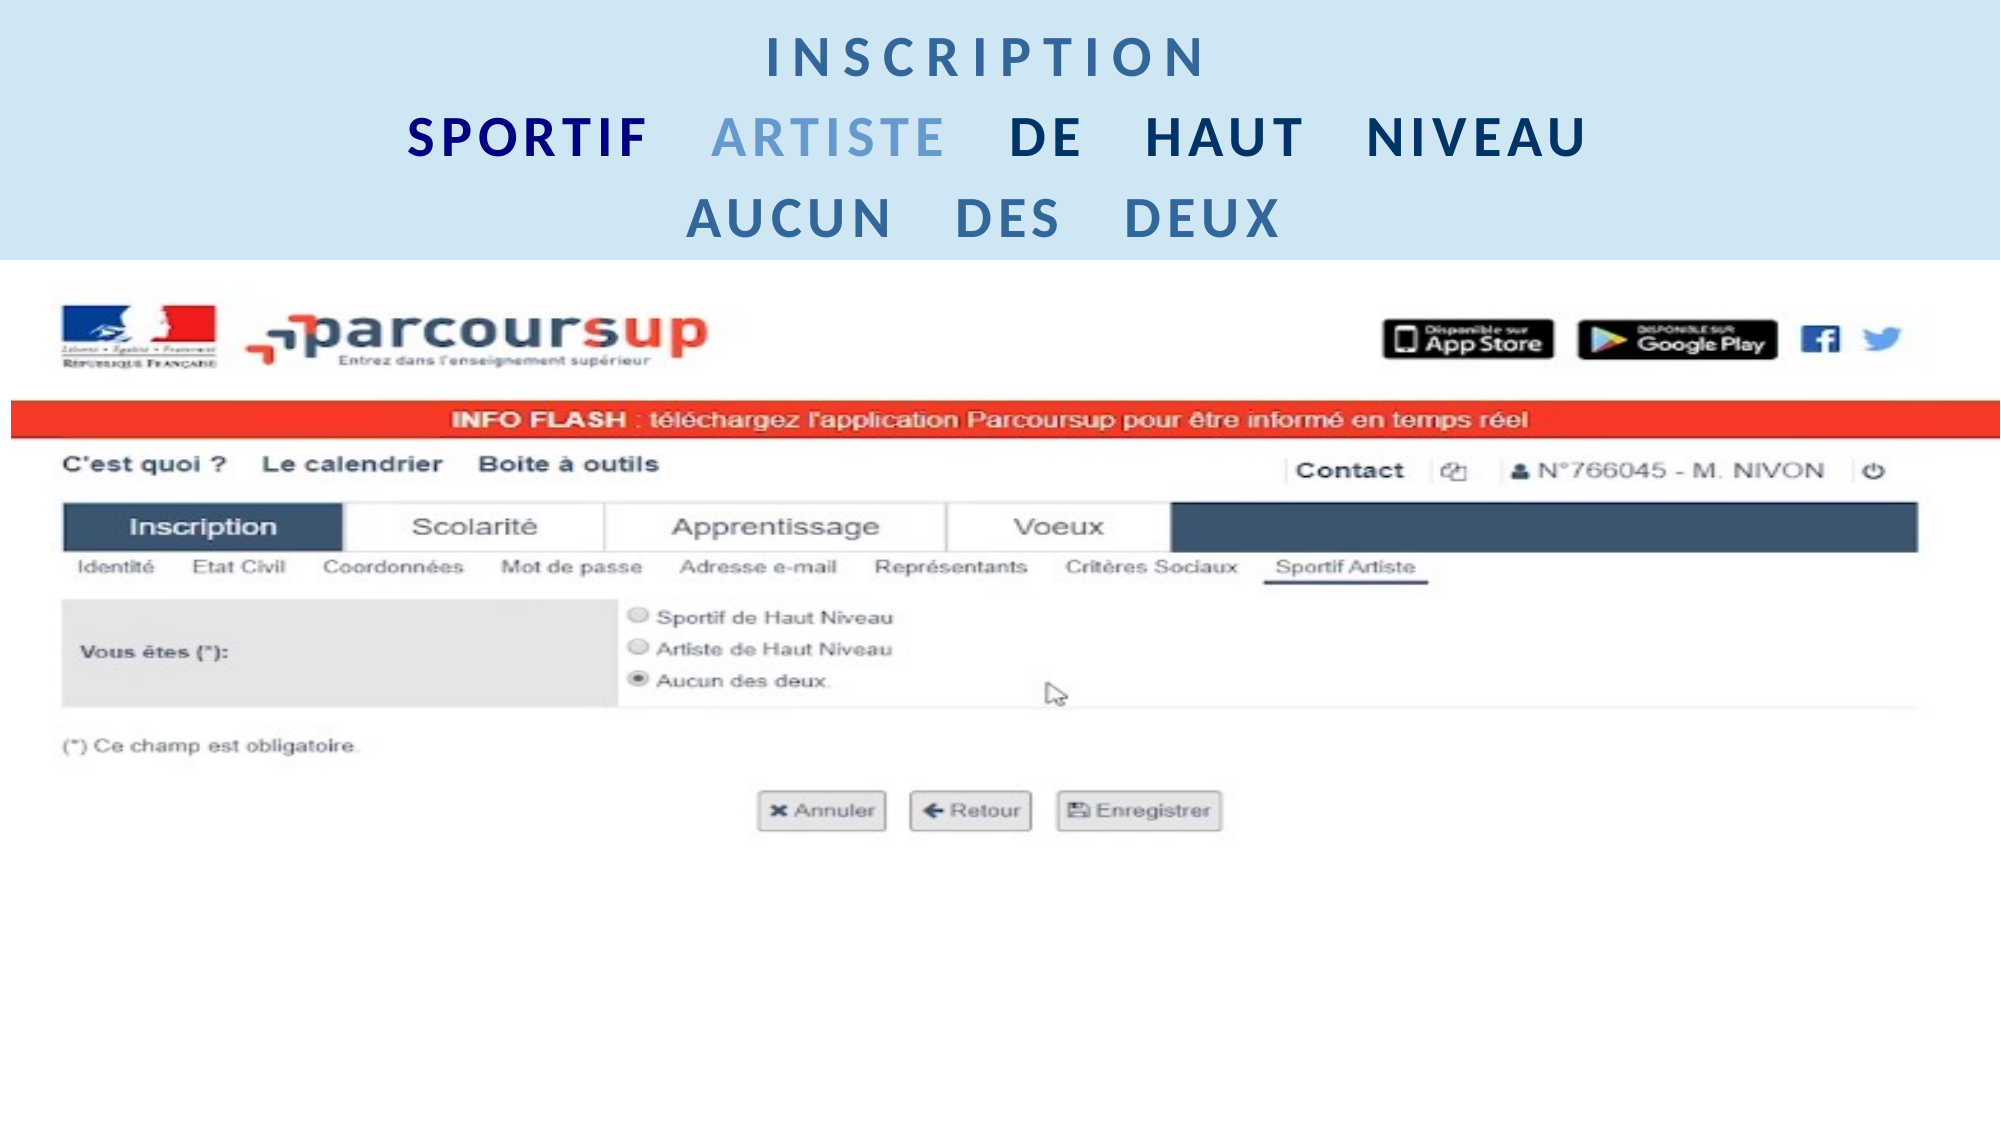

# INSCRIPTION SPORTIF ARTISTE DE HAUT NIVEAU AUCUN DES DEUX